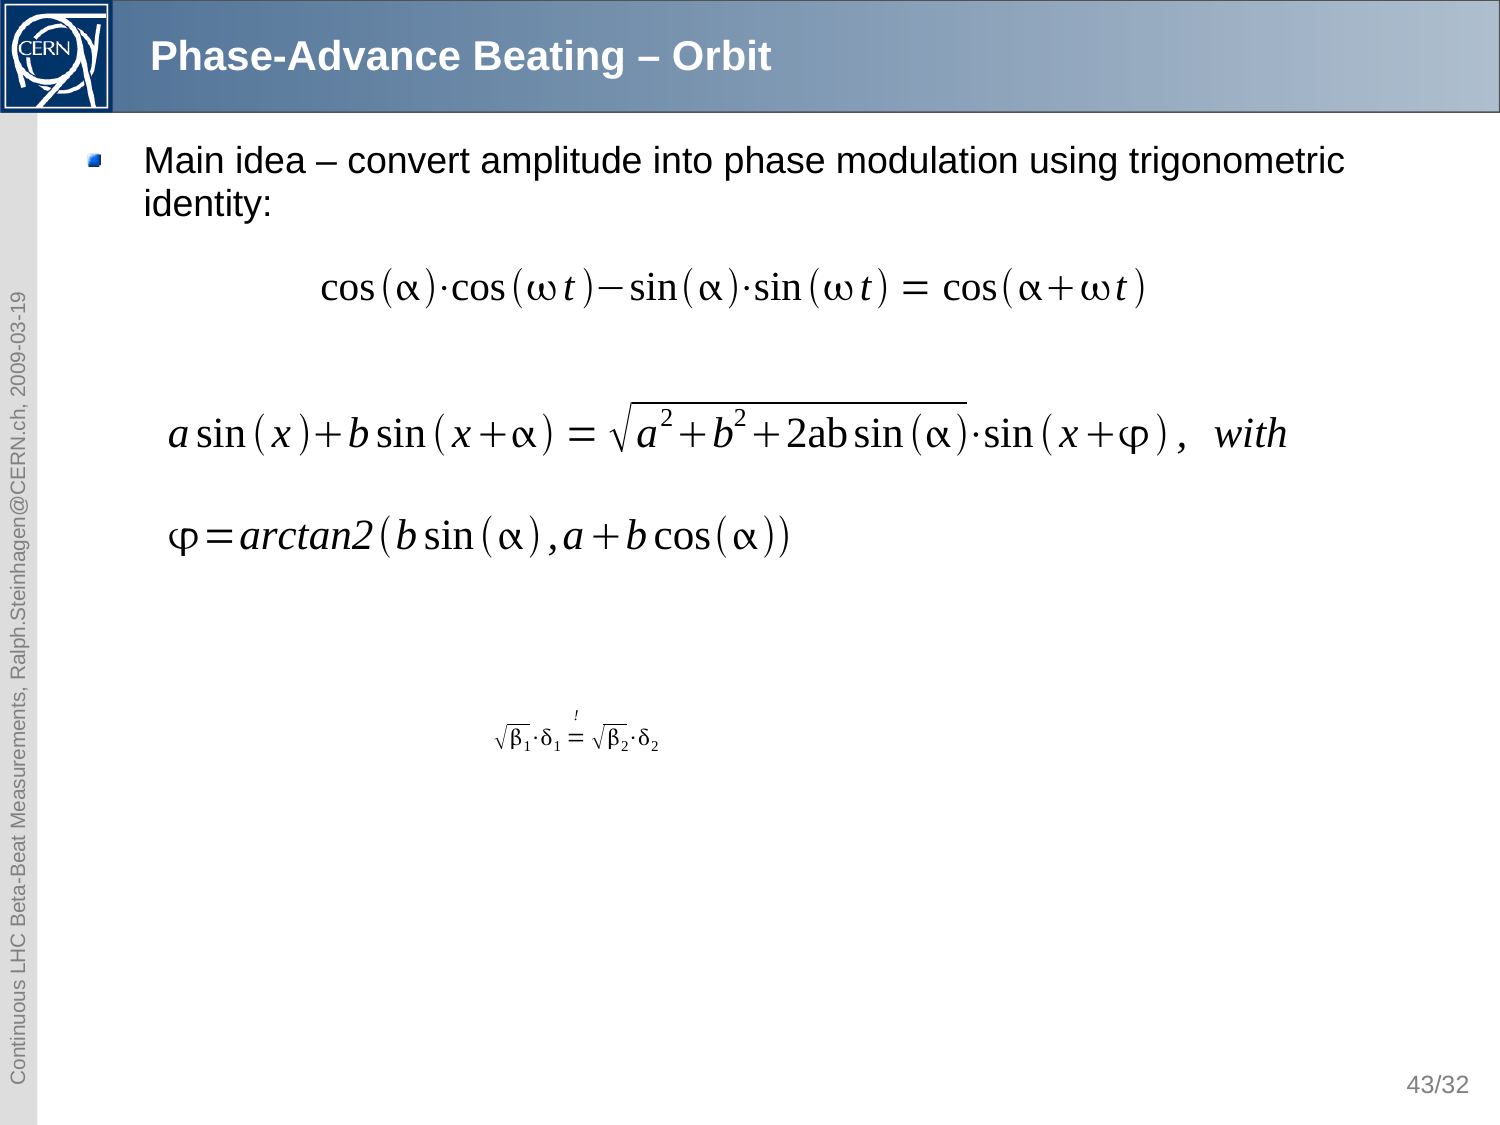

# Phase-Advance Beating – Orbit
Main idea – convert amplitude into phase modulation using trigonometric identity: